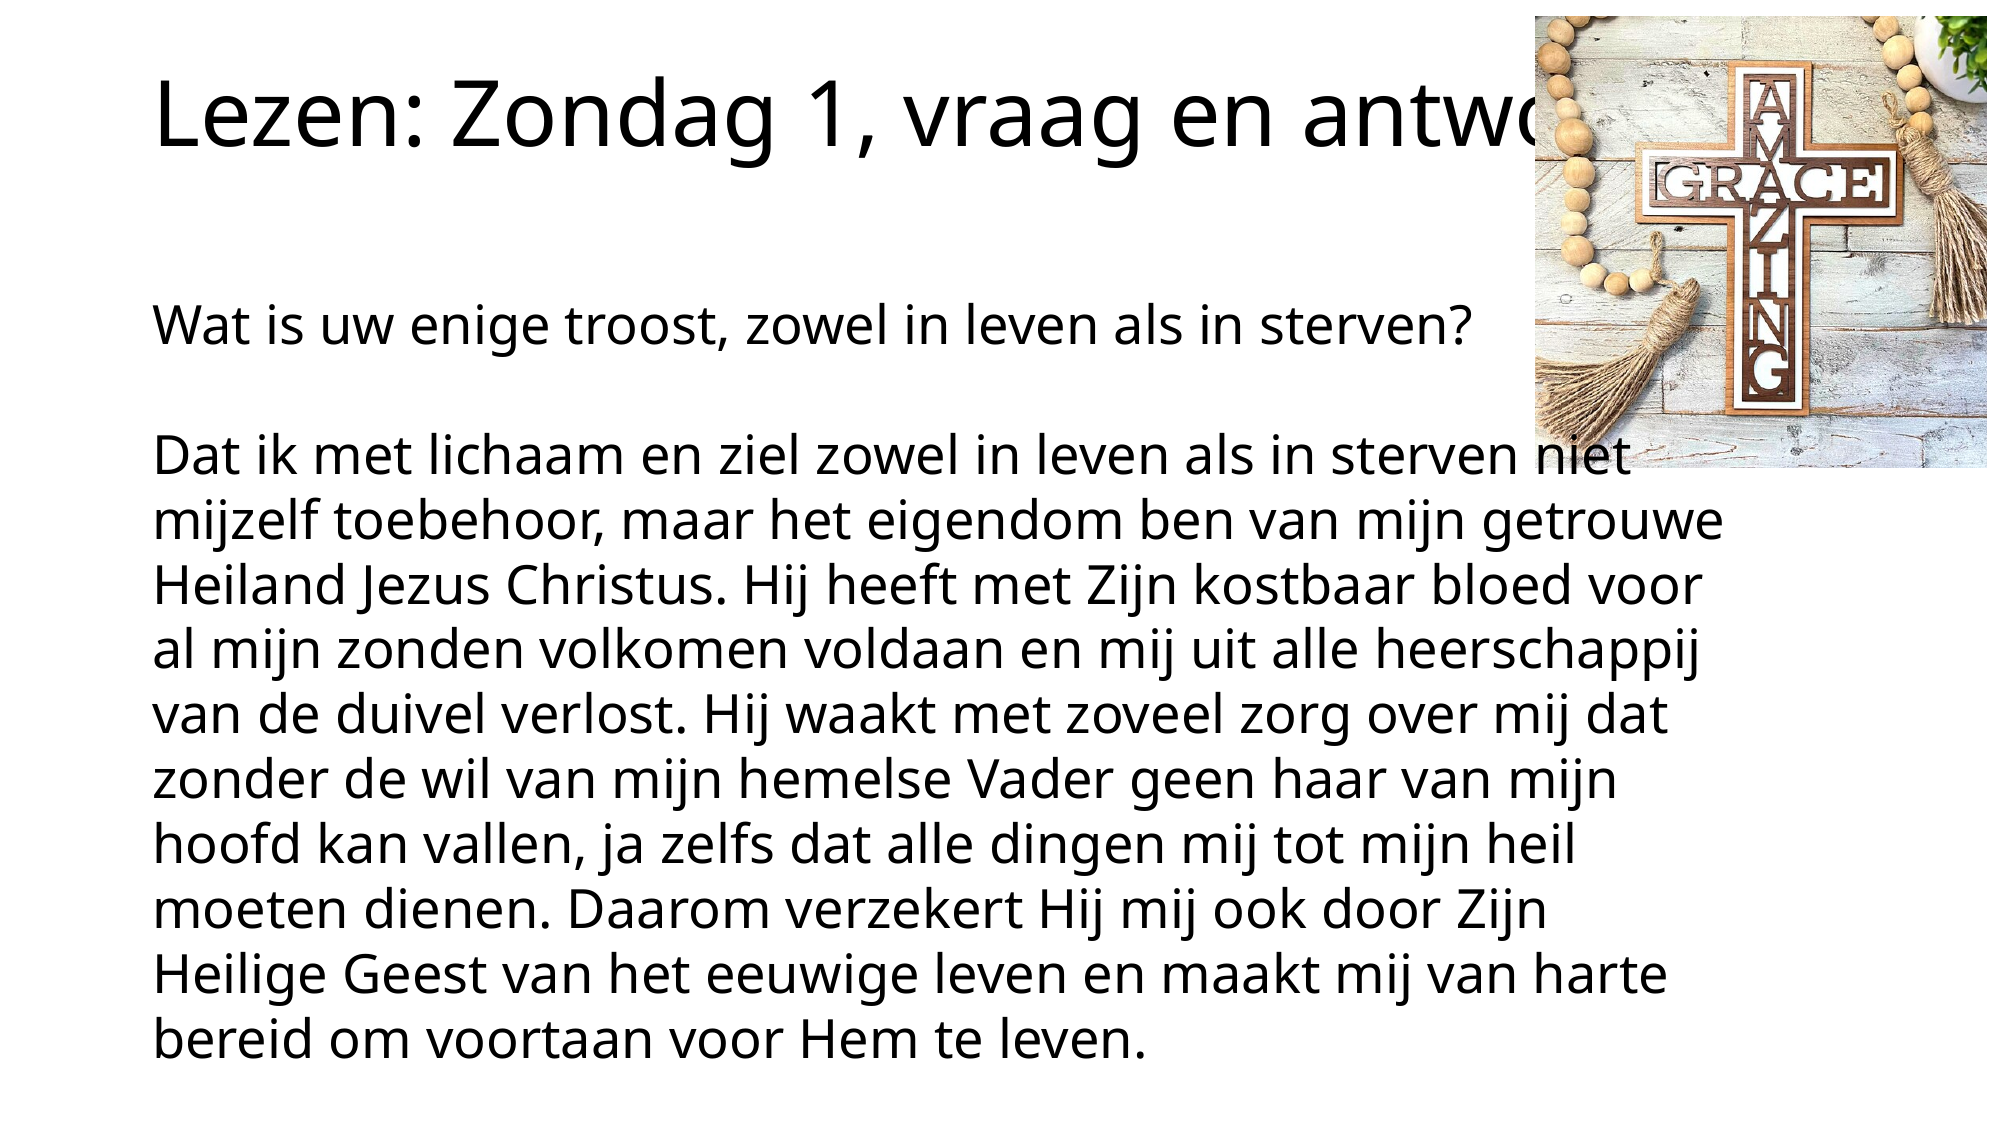

# Lezen: Zondag 1, vraag en antwoord 1
Wat is uw enige troost, zowel in leven als in sterven?
Dat ik met lichaam en ziel zowel in leven als in sterven niet mijzelf toebehoor, maar het eigendom ben van mijn getrouwe Heiland Jezus Christus. Hij heeft met Zijn kostbaar bloed voor al mijn zonden volkomen voldaan en mij uit alle heerschappij van de duivel verlost. Hij waakt met zoveel zorg over mij dat zonder de wil van mijn hemelse Vader geen haar van mijn hoofd kan vallen, ja zelfs dat alle dingen mij tot mijn heil moeten dienen. Daarom verzekert Hij mij ook door Zijn Heilige Geest van het eeuwige leven en maakt mij van harte bereid om voortaan voor Hem te leven.